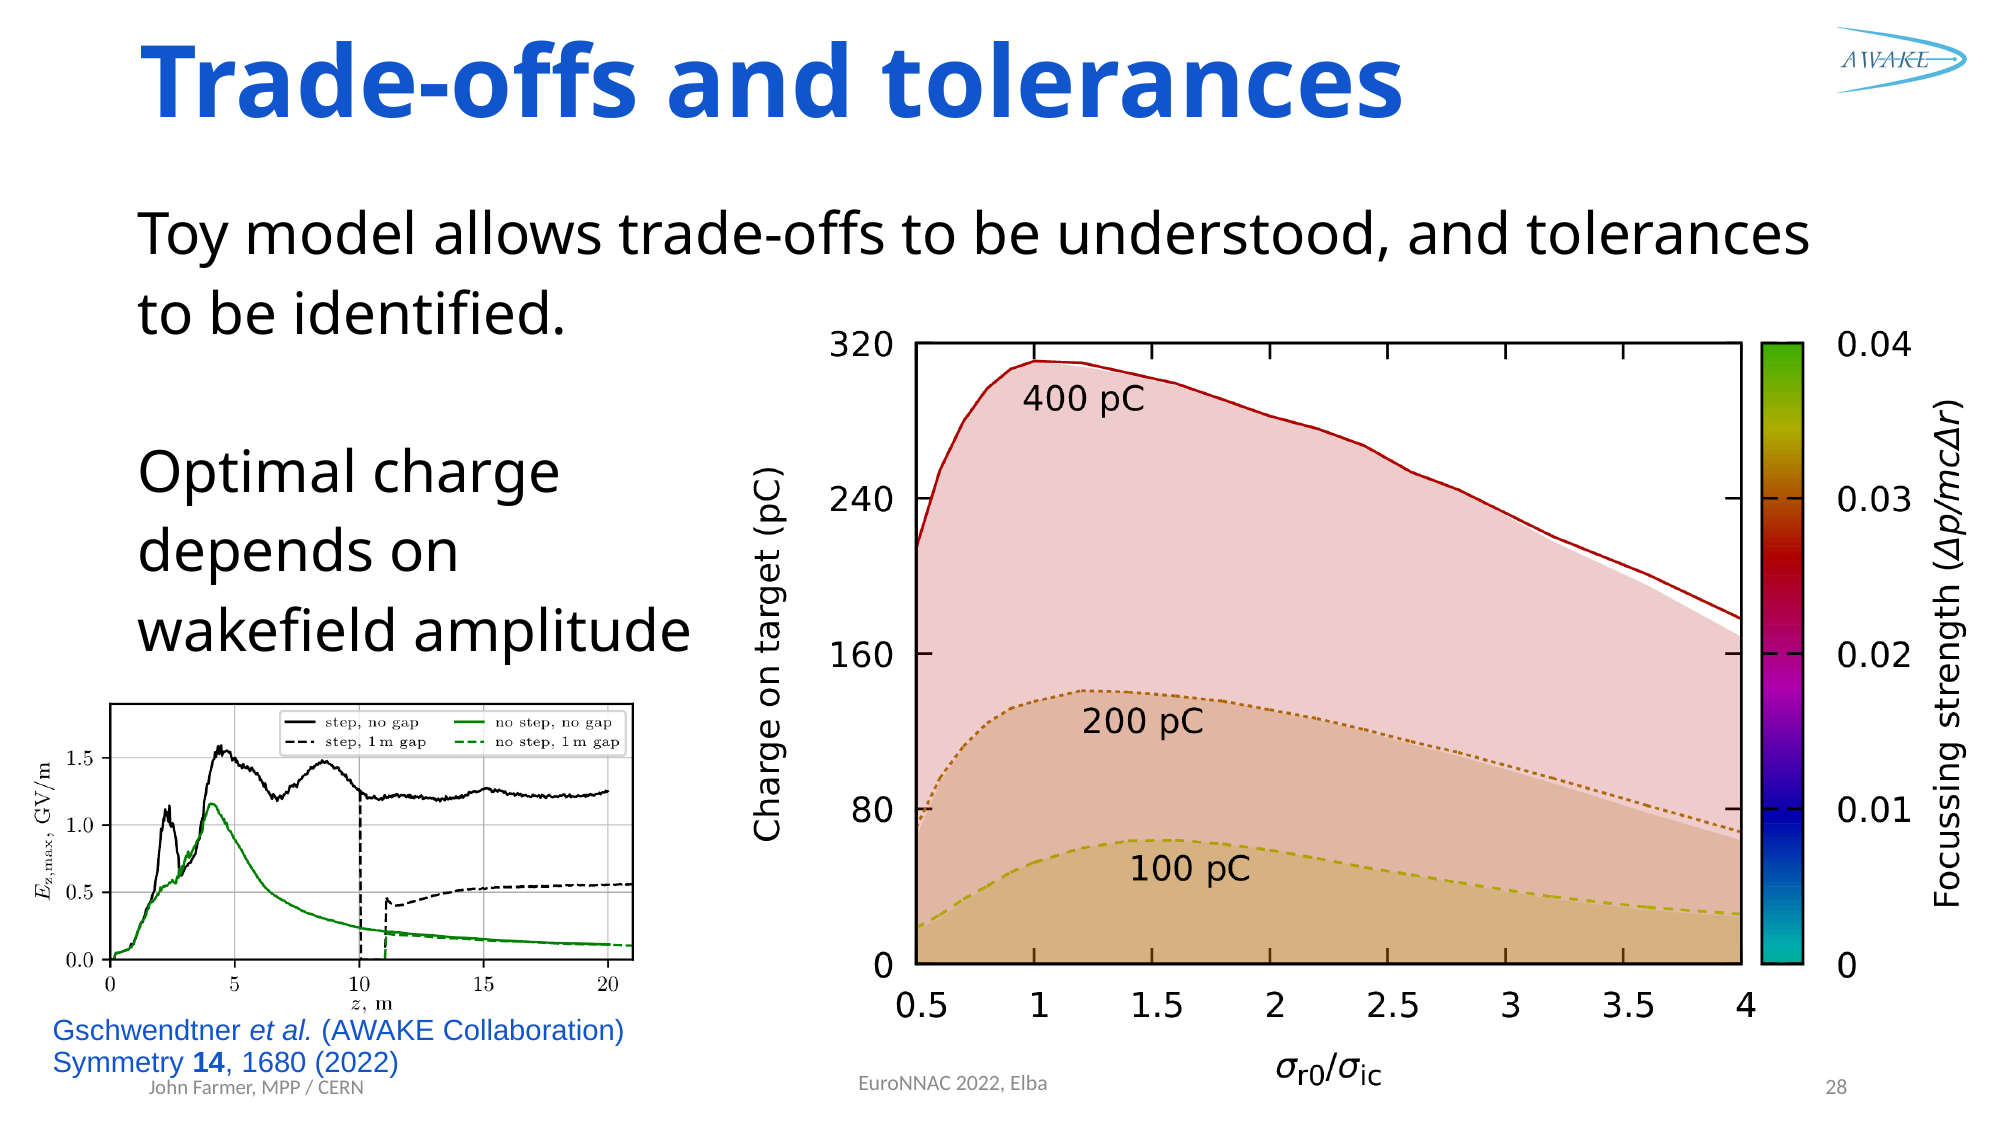

# Trade-offs and tolerances
Toy model allows trade-offs to be understood, and tolerances to be identified.
Optimal charge
depends on
wakefield amplitude
Gschwendtner et al. (AWAKE Collaboration)
Symmetry 14, 1680 (2022)
28